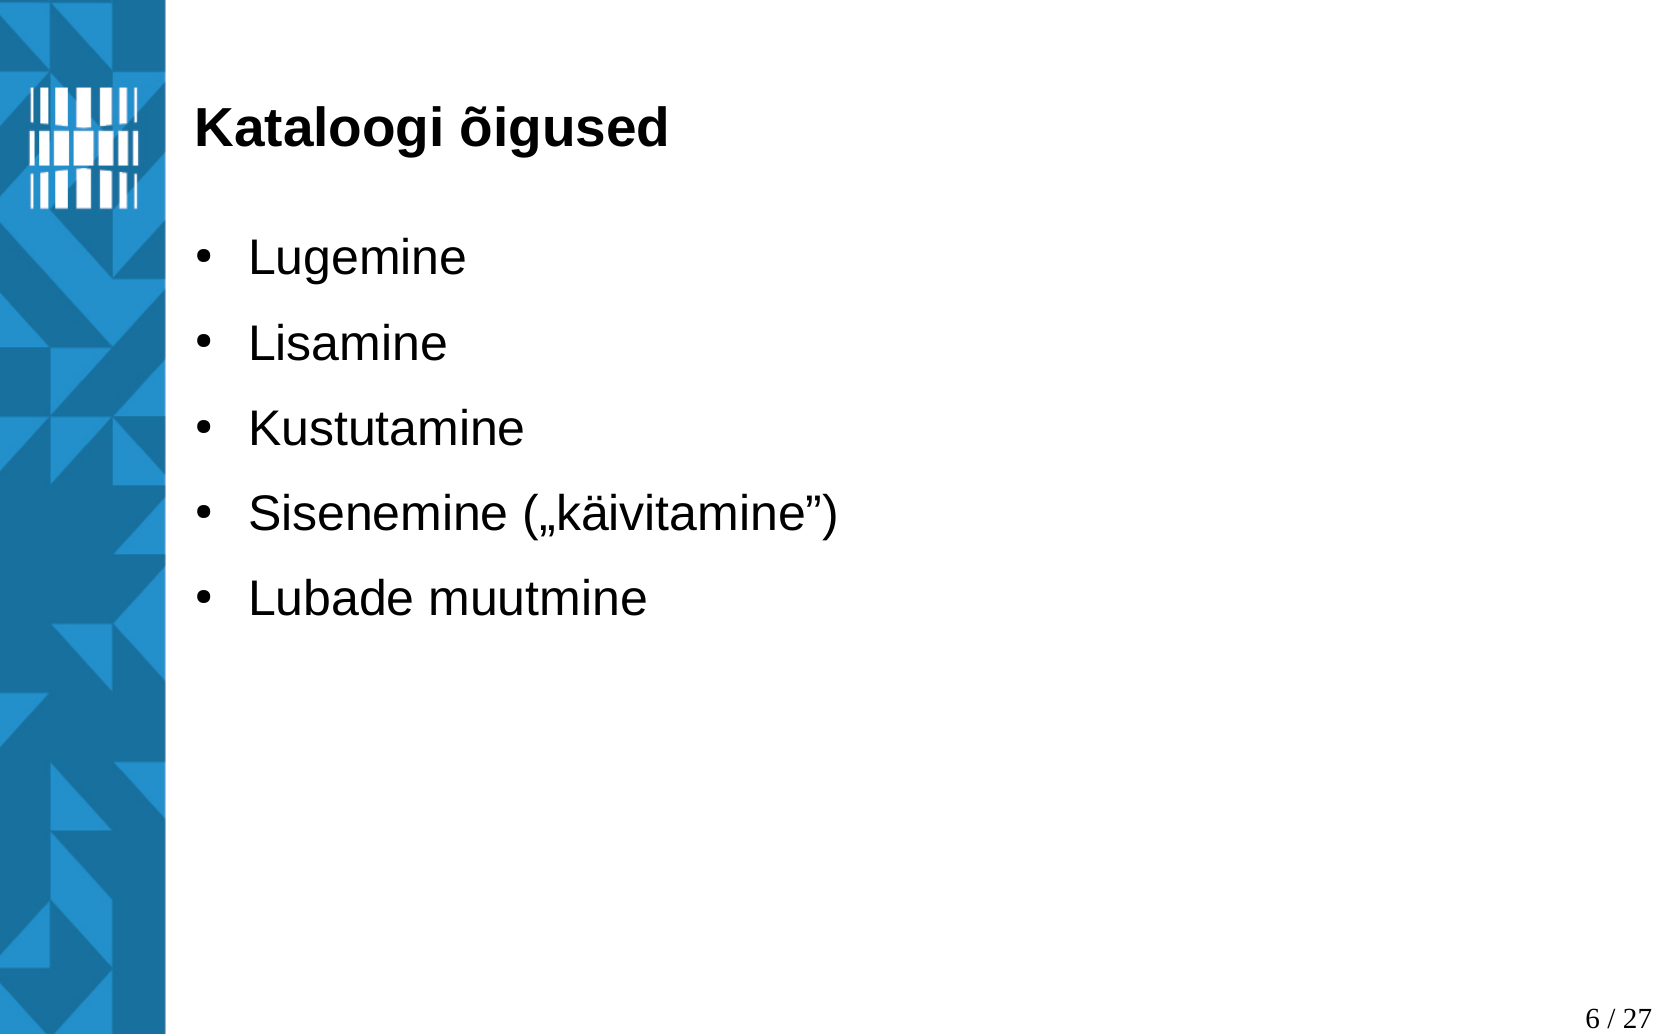

# Kataloogi õigused
Lugemine
Lisamine
Kustutamine
Sisenemine („käivitamine”)
Lubade muutmine
6